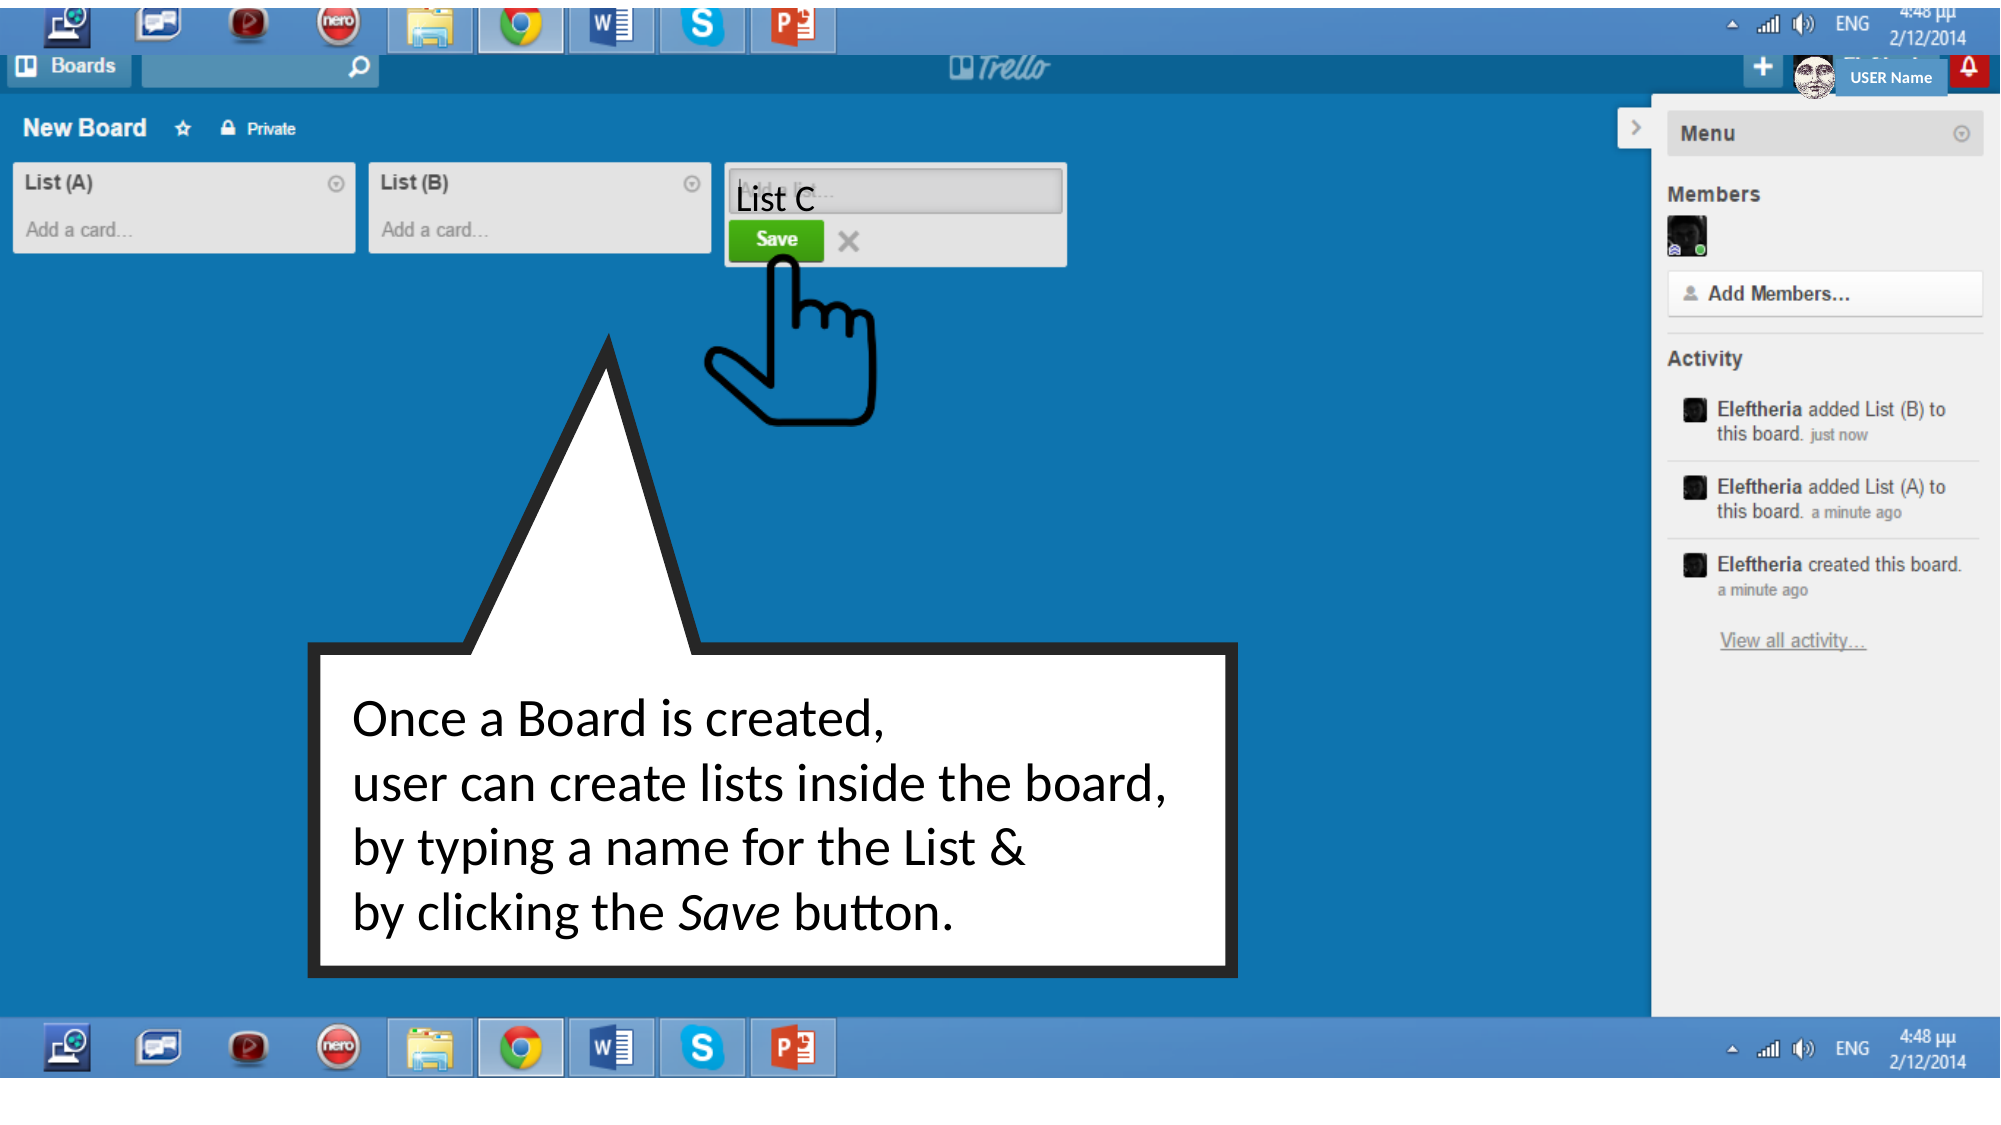

USER Name
List C
Once a Board is created,
user can create lists inside the board, by typing a name for the List &
by clicking the Save button.